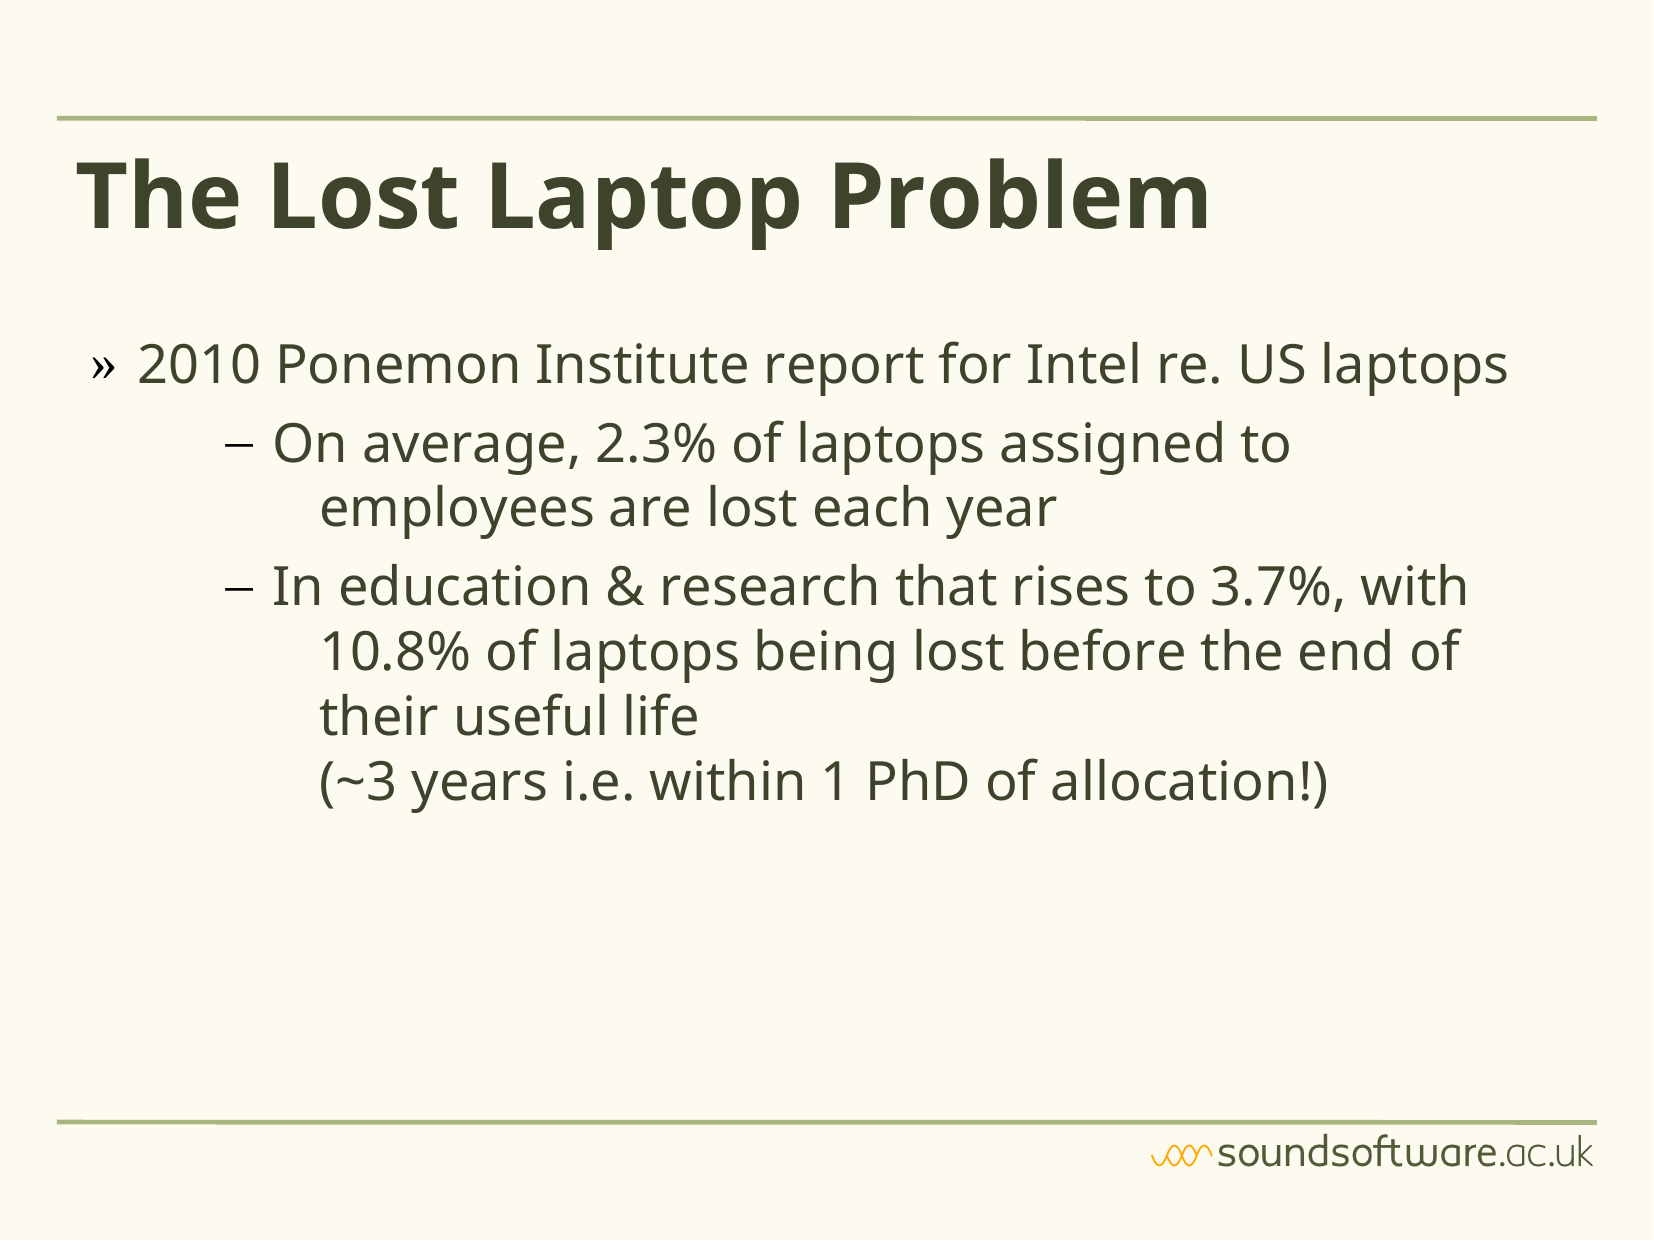

# The Lost Laptop Problem
2010 Ponemon Institute report for Intel re. US laptops
On average, 2.3% of laptops assigned to employees are lost each year
In education & research that rises to 3.7%, with 10.8% of laptops being lost before the end of their useful life
(~3 years i.e. within 1 PhD of allocation!)